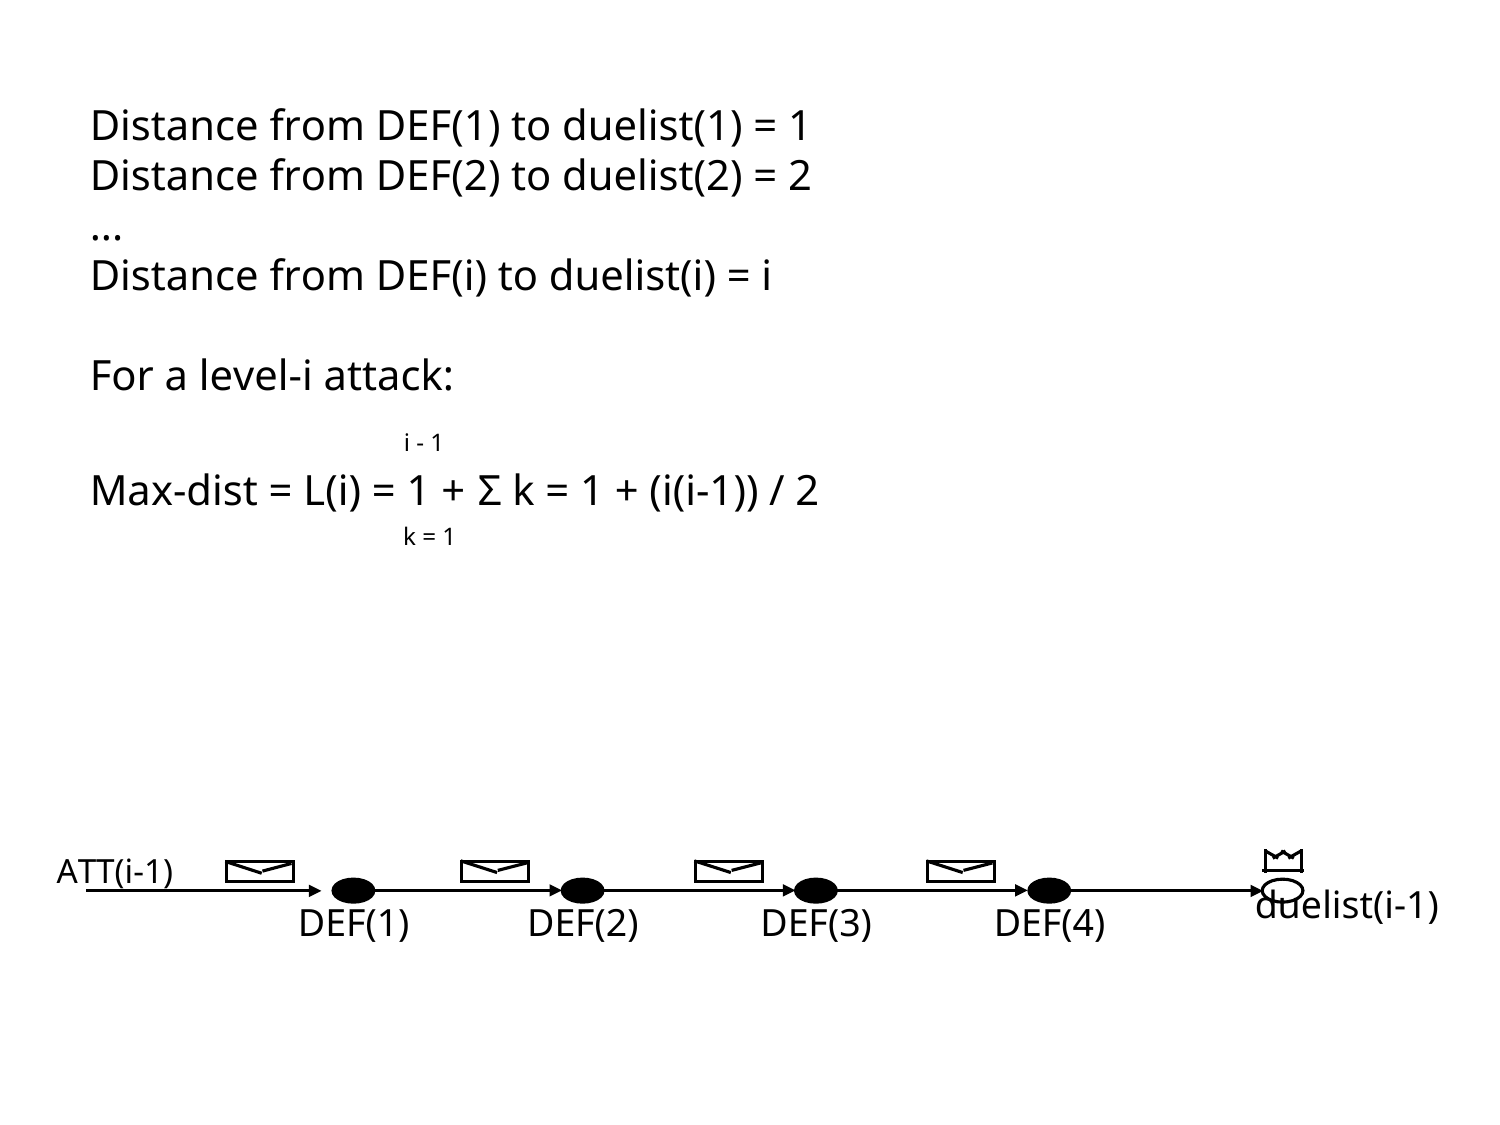

Distance from DEF(1) to duelist(1) = 1
Distance from DEF(2) to duelist(2) = 2
...
Distance from DEF(i) to duelist(i) = i
For a level-i attack:
	 i - 1
Max-dist = L(i) = 1 + Σ k = 1 + (i(i-1)) / 2
	 k = 1
ATT(i-1)
duelist(i-1)
DEF(1)
DEF(2)
DEF(3)
DEF(4)
Paola Flocchini